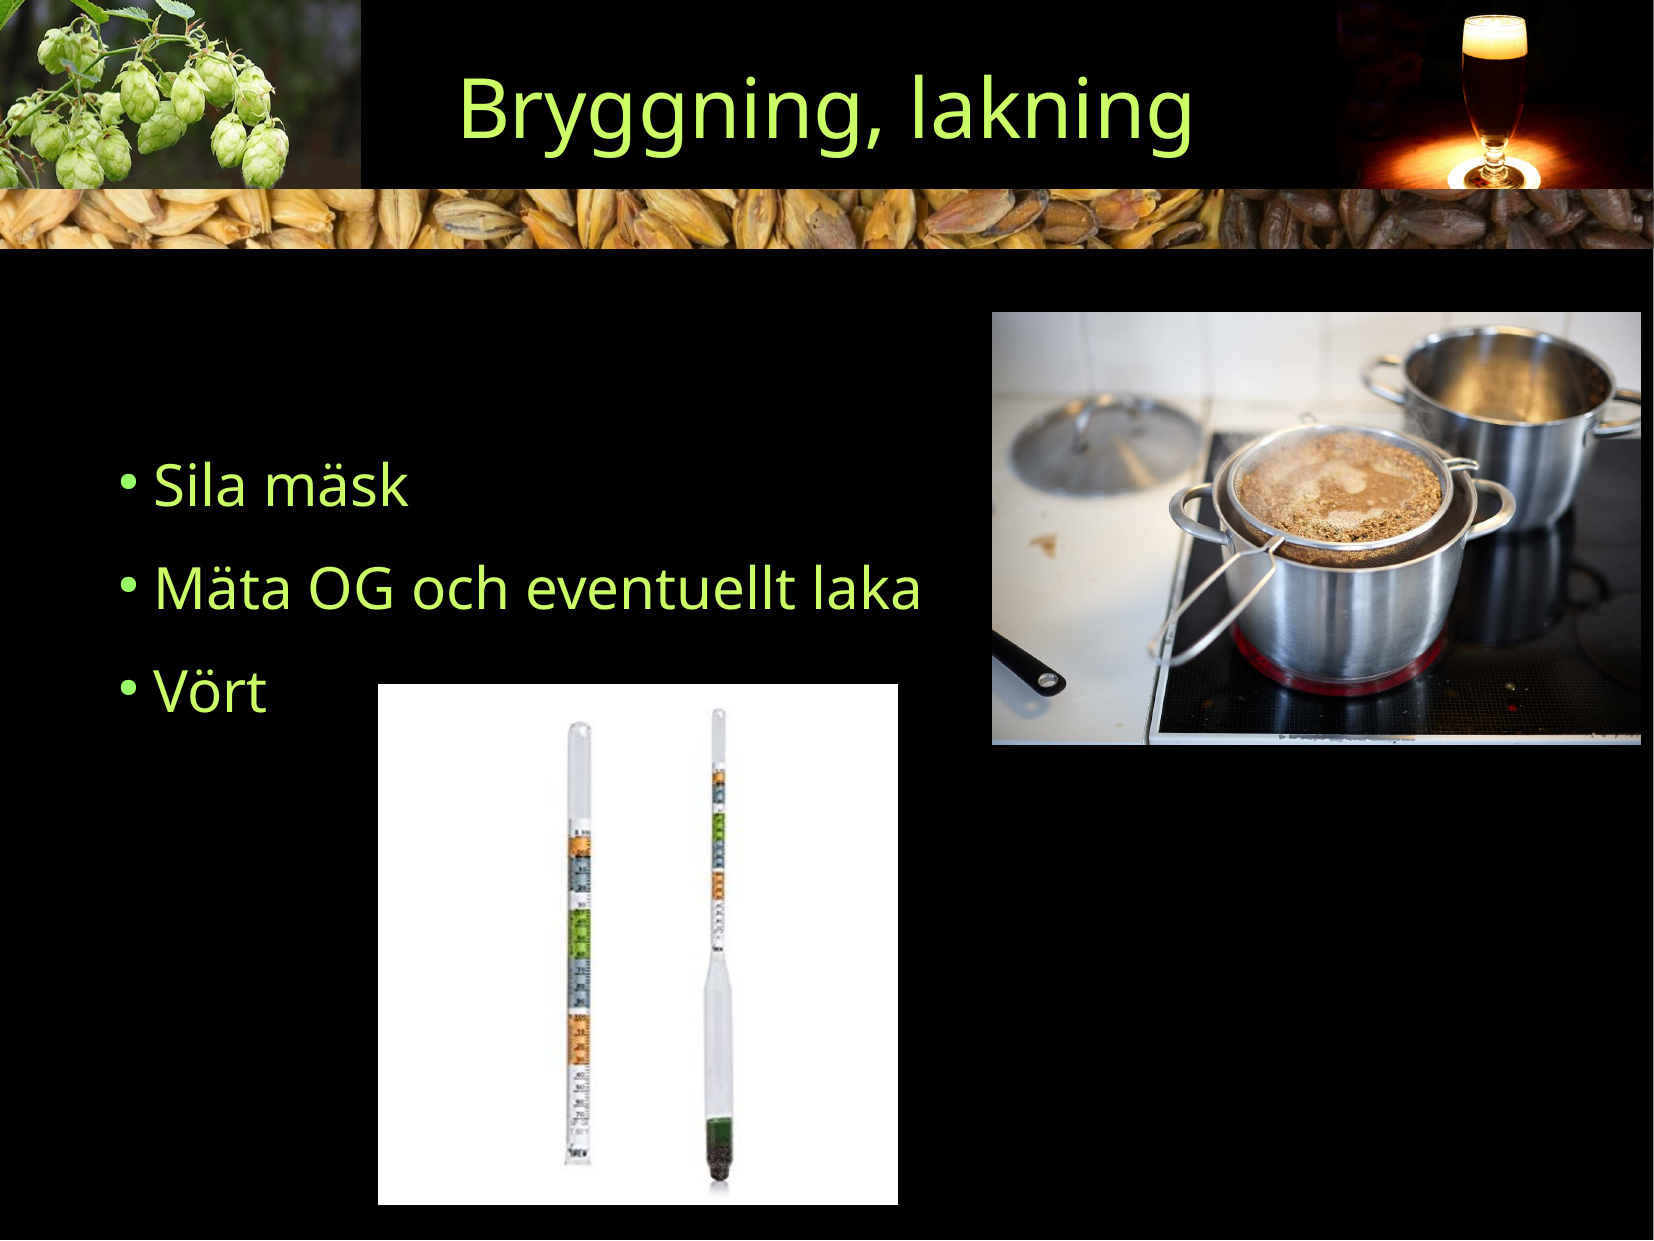

#
Bryggning, lakning
Sila mäsk
Mäta OG och eventuellt laka
Vört